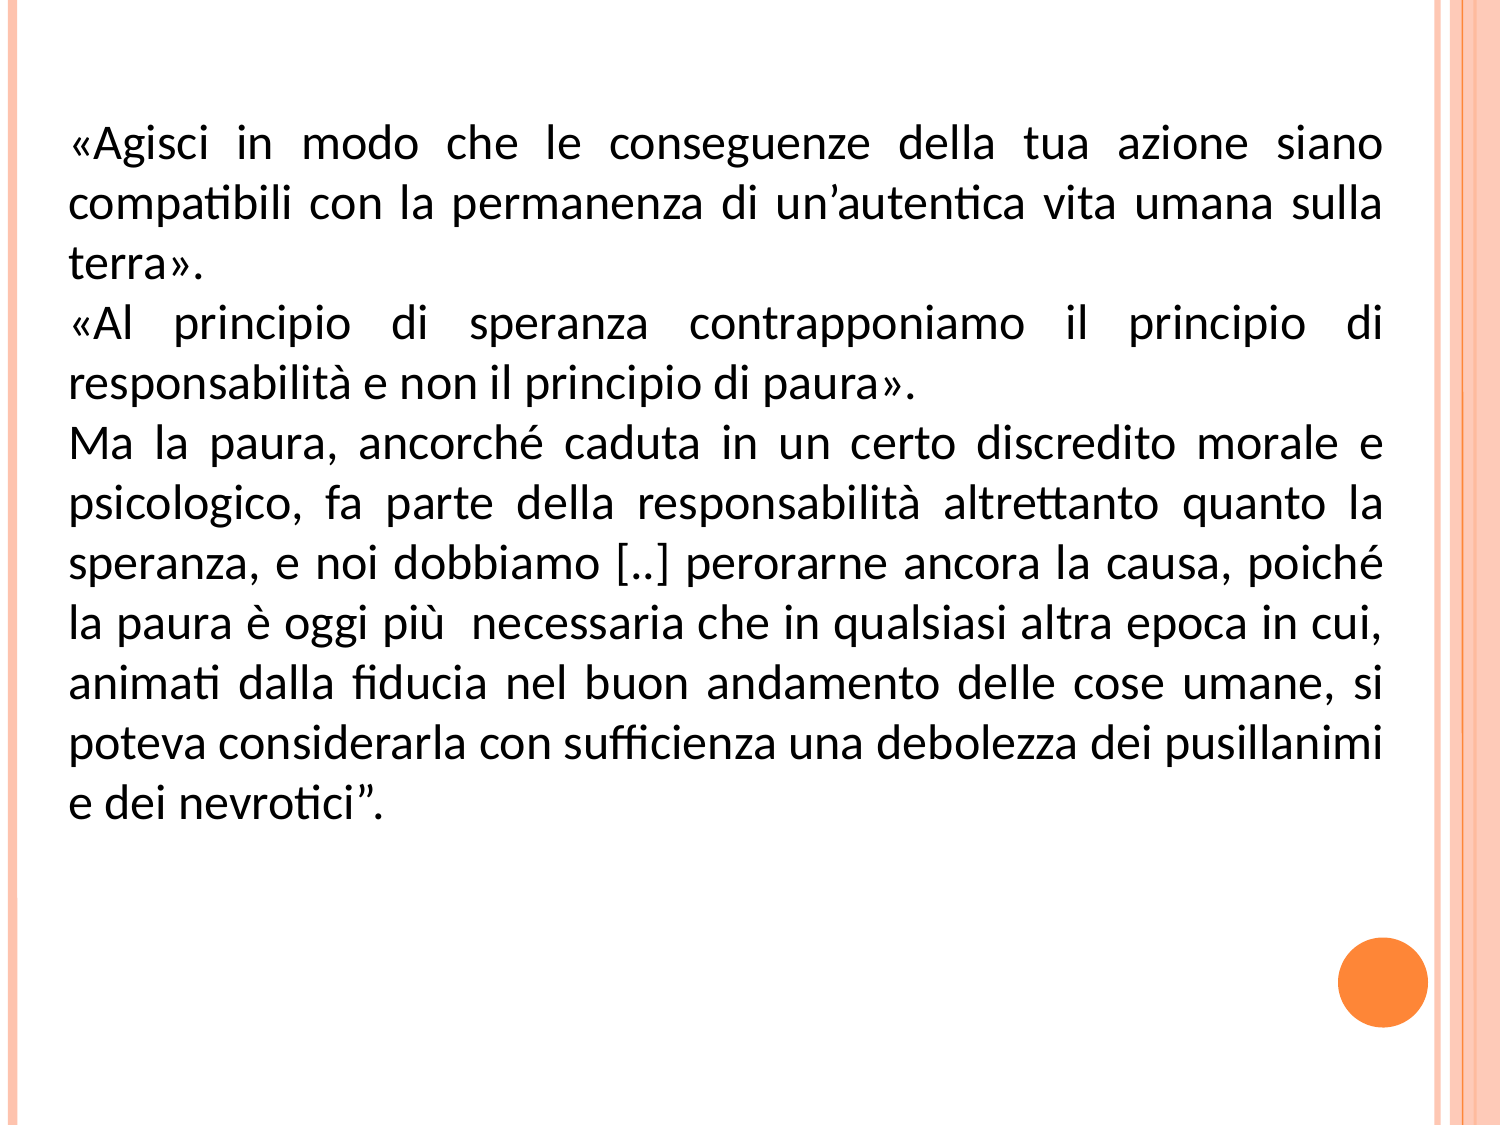

«Agisci in modo che le conseguenze della tua azione siano compatibili con la permanenza di un’autentica vita umana sulla terra».
«Al principio di speranza contrapponiamo il principio di responsabilità e non il principio di paura».
Ma la paura, ancorché caduta in un certo discredito morale e psicologico, fa parte della responsabilità altrettanto quanto la speranza, e noi dobbiamo [..] perorarne ancora la causa, poiché la paura è oggi più necessaria che in qualsiasi altra epoca in cui, animati dalla fiducia nel buon andamento delle cose umane, si poteva considerarla con sufficienza una debolezza dei pusillanimi e dei nevrotici”.